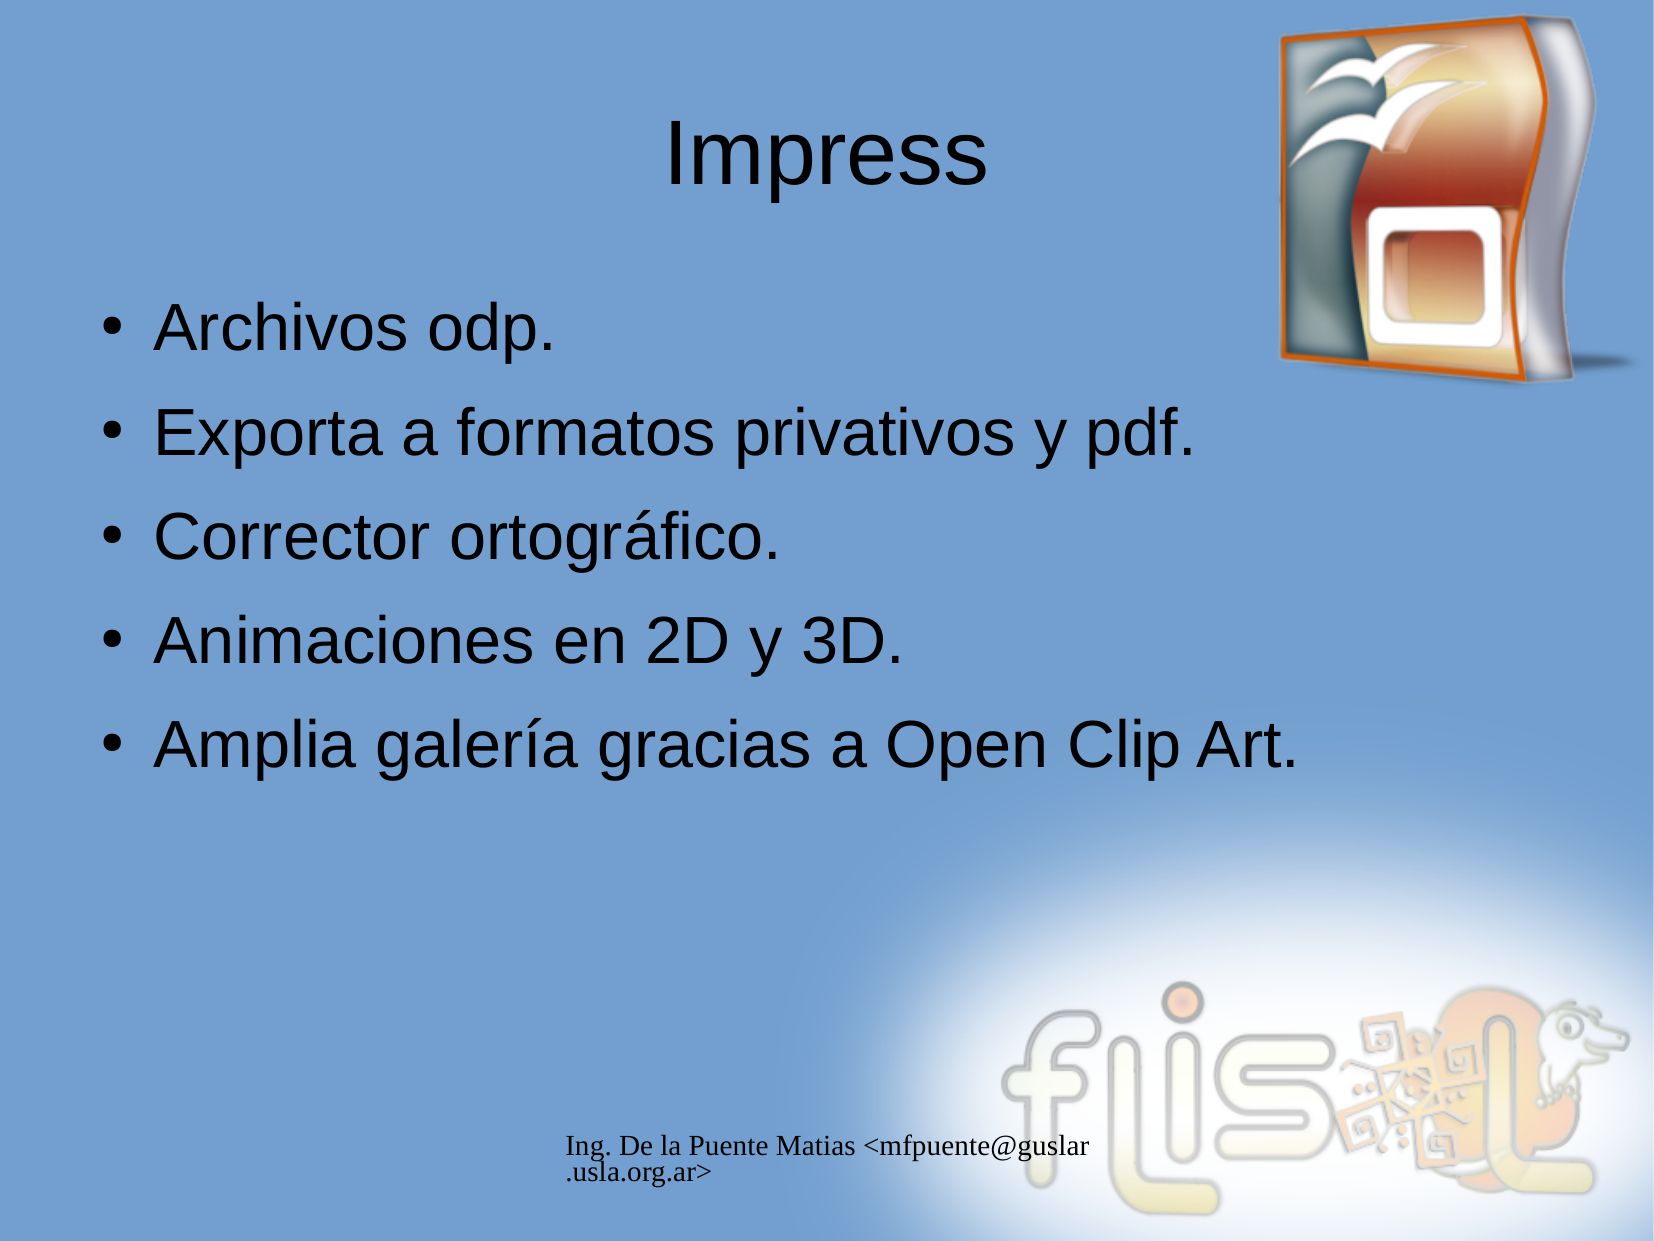

# Impress
Archivos odp.
Exporta a formatos privativos y pdf.
Corrector ortográfico.
Animaciones en 2D y 3D.
Amplia galería gracias a Open Clip Art.
Ing. De la Puente Matias <mfpuente@guslar.usla.org.ar>